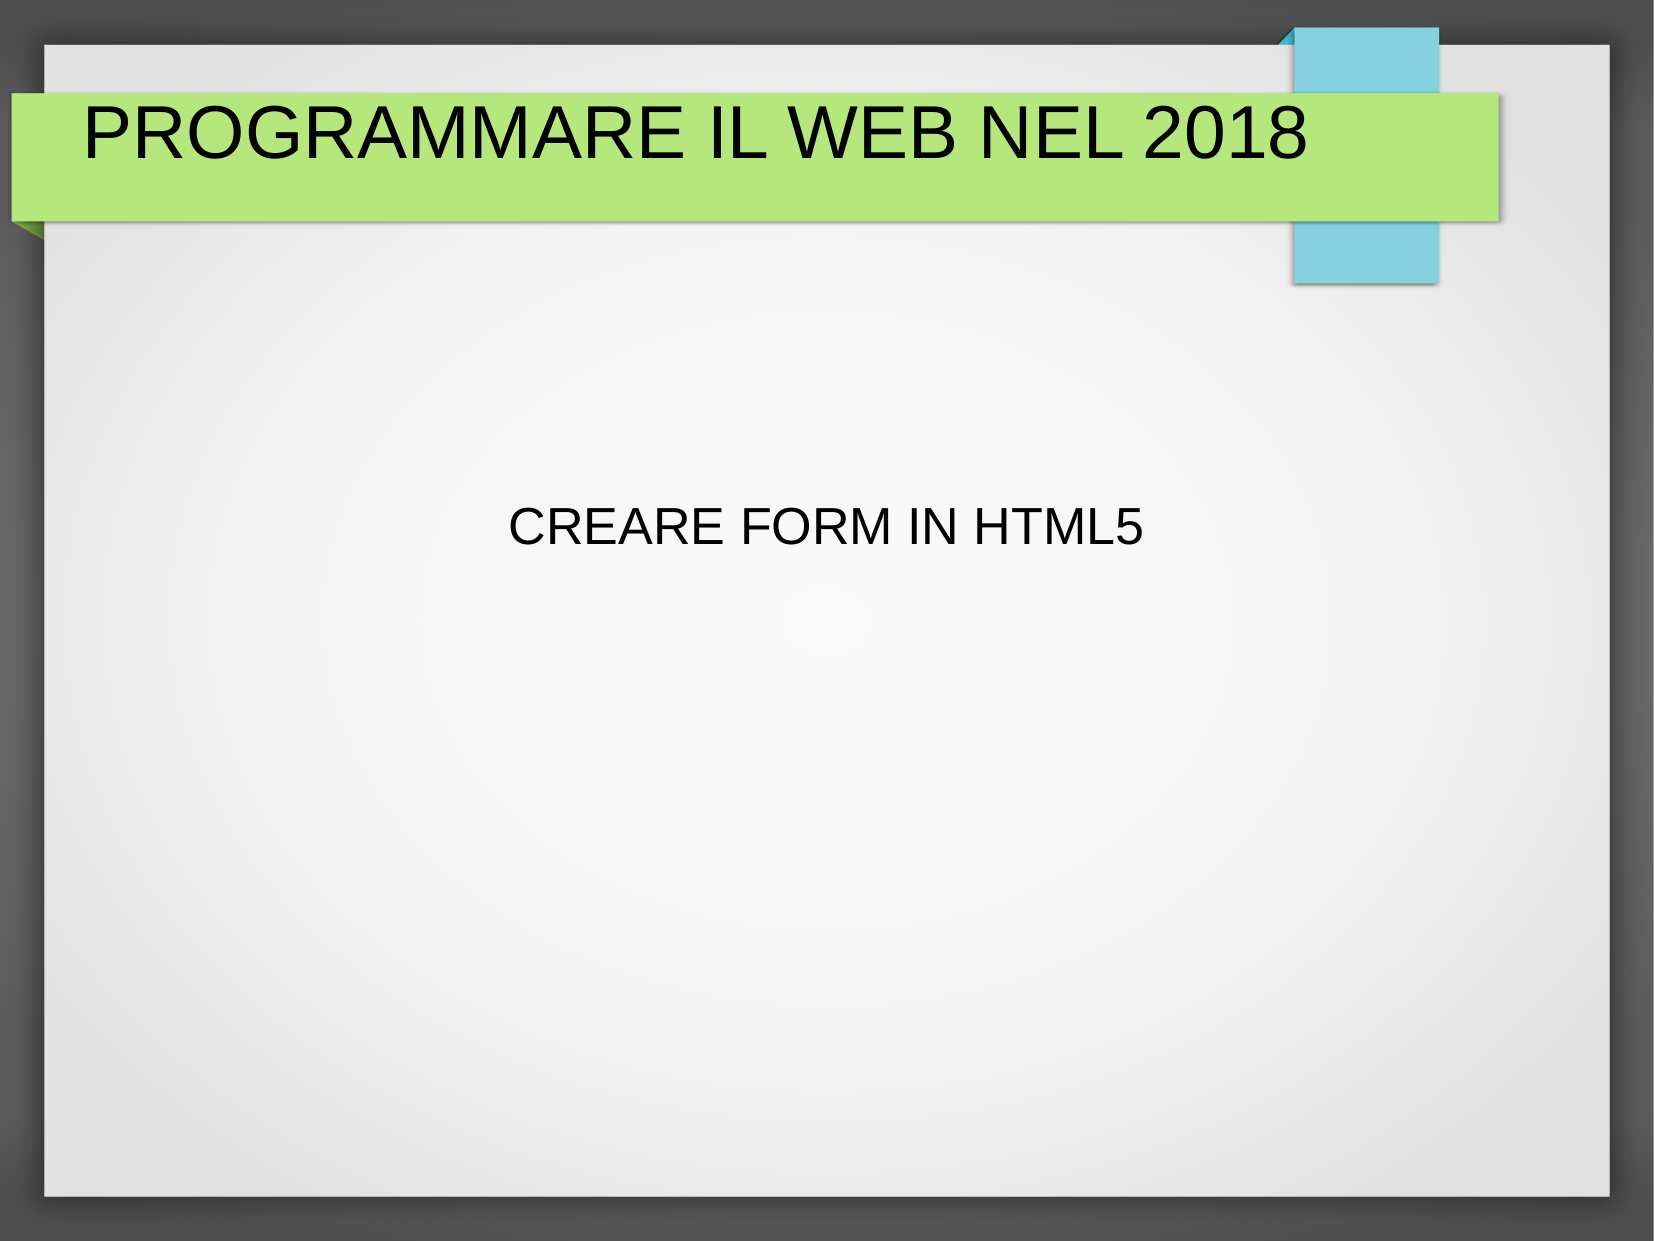

# PROGRAMMARE IL WEB NEL 2018
CREARE FORM IN HTML5